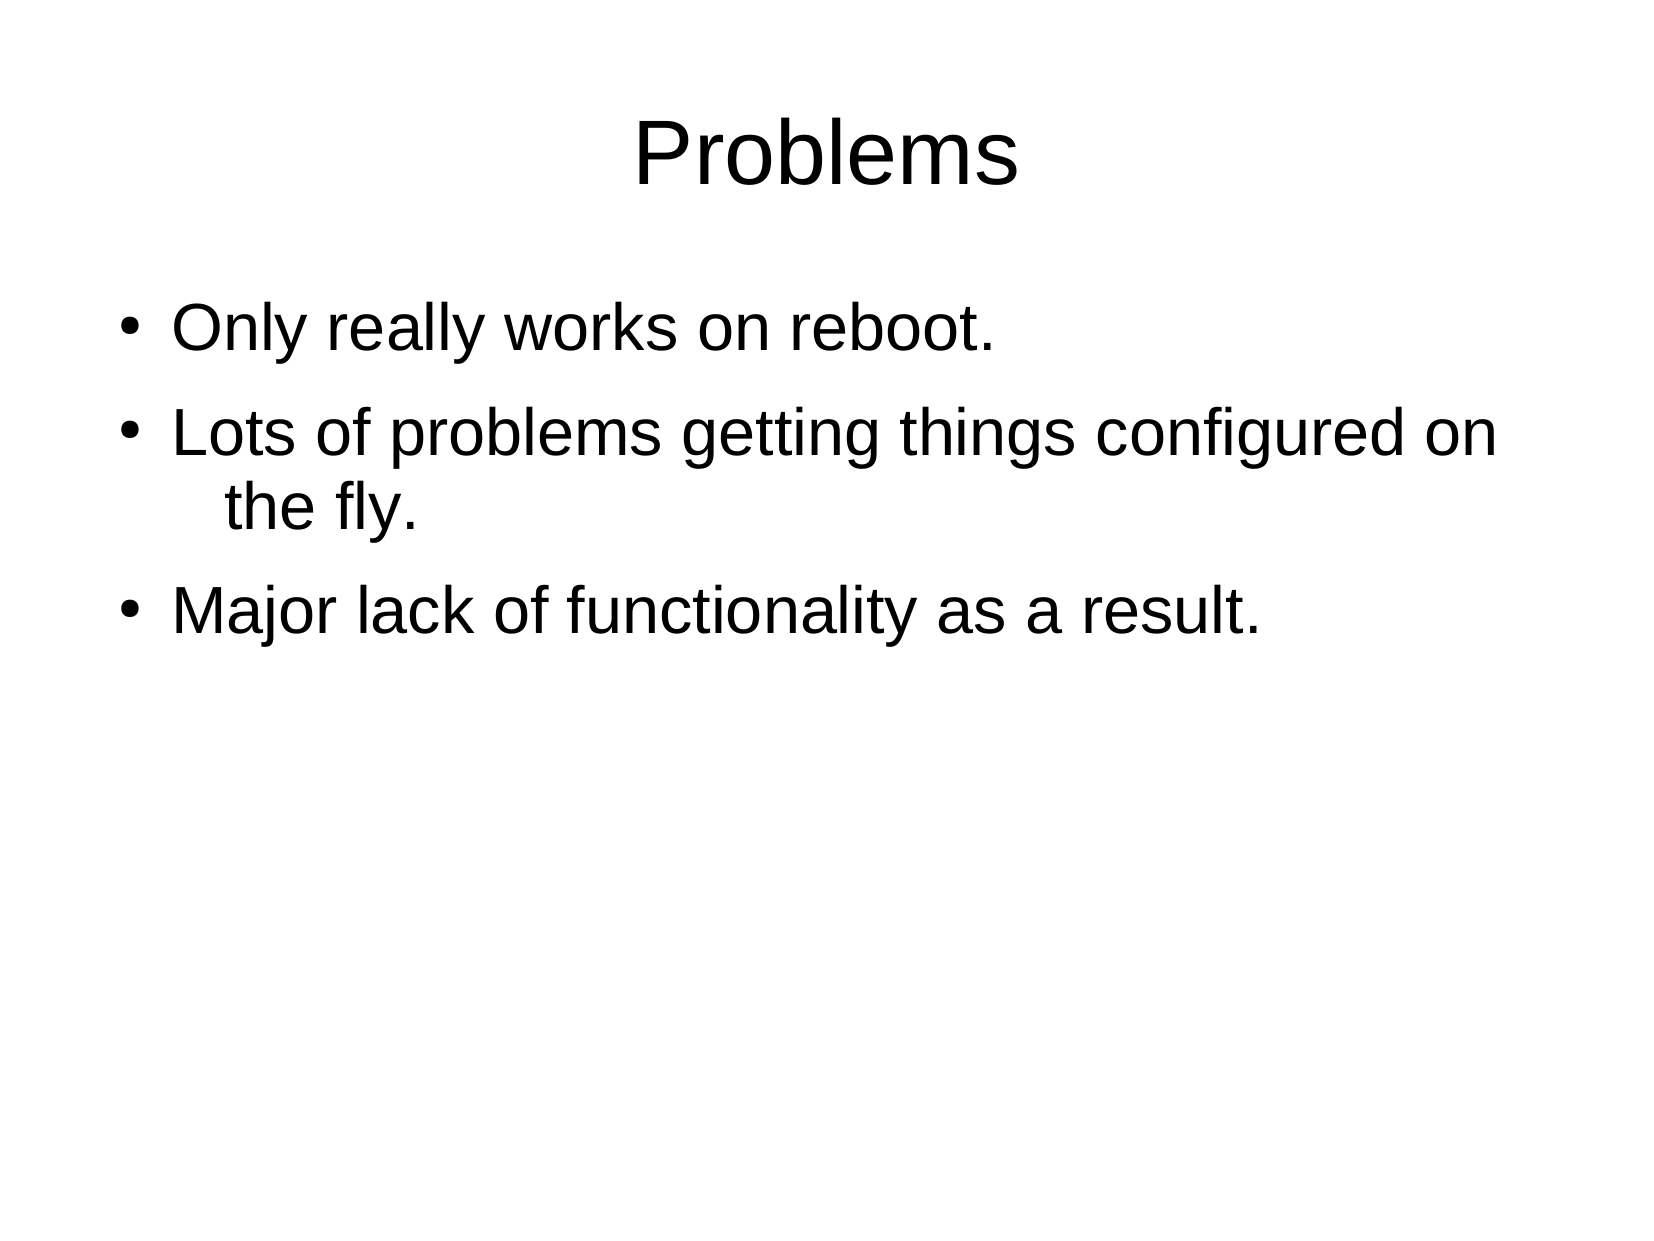

# Problems
Only really works on reboot.
Lots of problems getting things configured on the fly.
Major lack of functionality as a result.